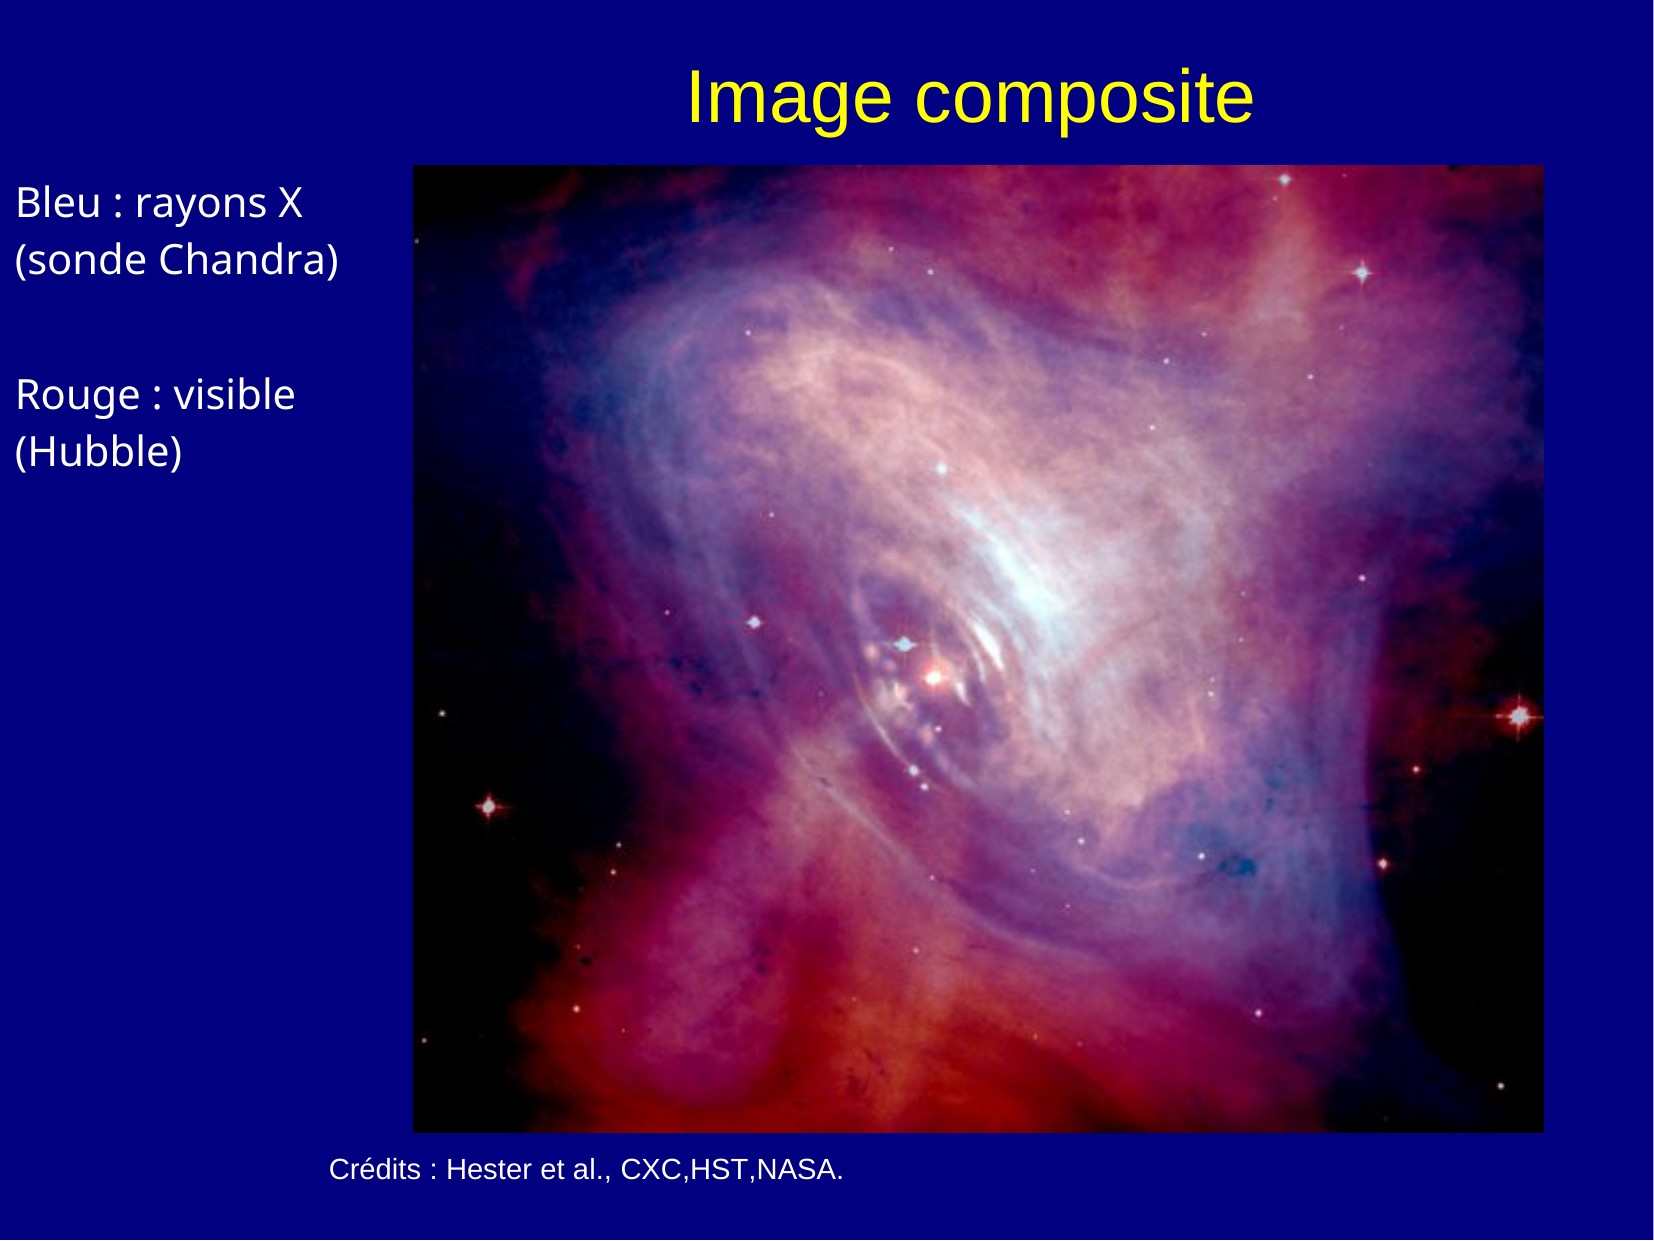

# Image composite
Bleu : rayons X (sonde Chandra)
Rouge : visible (Hubble)
Crédits : Hester et al., CXC,HST,NASA.